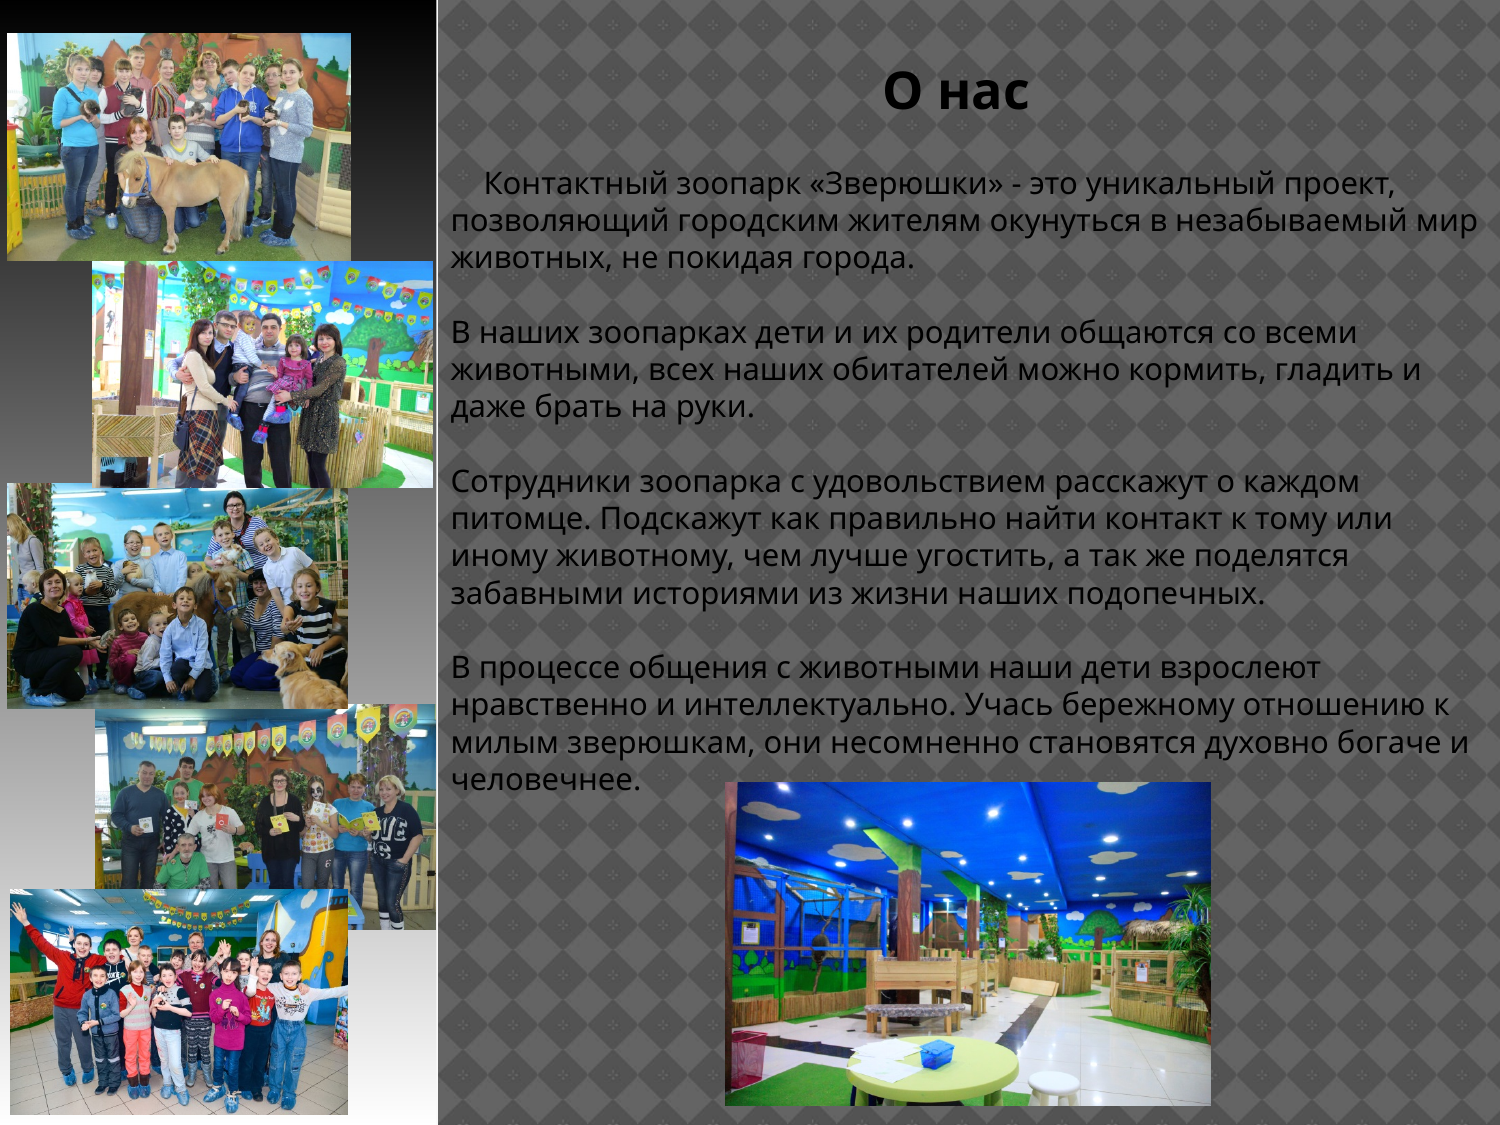

О нас
 Контактный зоопарк «Зверюшки» - это уникальный проект, позволяющий городским жителям окунуться в незабываемый мир животных, не покидая города.
В наших зоопарках дети и их родители общаются со всеми животными, всех наших обитателей можно кормить, гладить и даже брать на руки.
Сотрудники зоопарка с удовольствием расскажут о каждом питомце. Подскажут как правильно найти контакт к тому или иному животному, чем лучше угостить, а так же поделятся забавными историями из жизни наших подопечных.
В процессе общения с животными наши дети взрослеют нравственно и интеллектуально. Учась бережному отношению к милым зверюшкам, они несомненно становятся духовно богаче и человечнее.